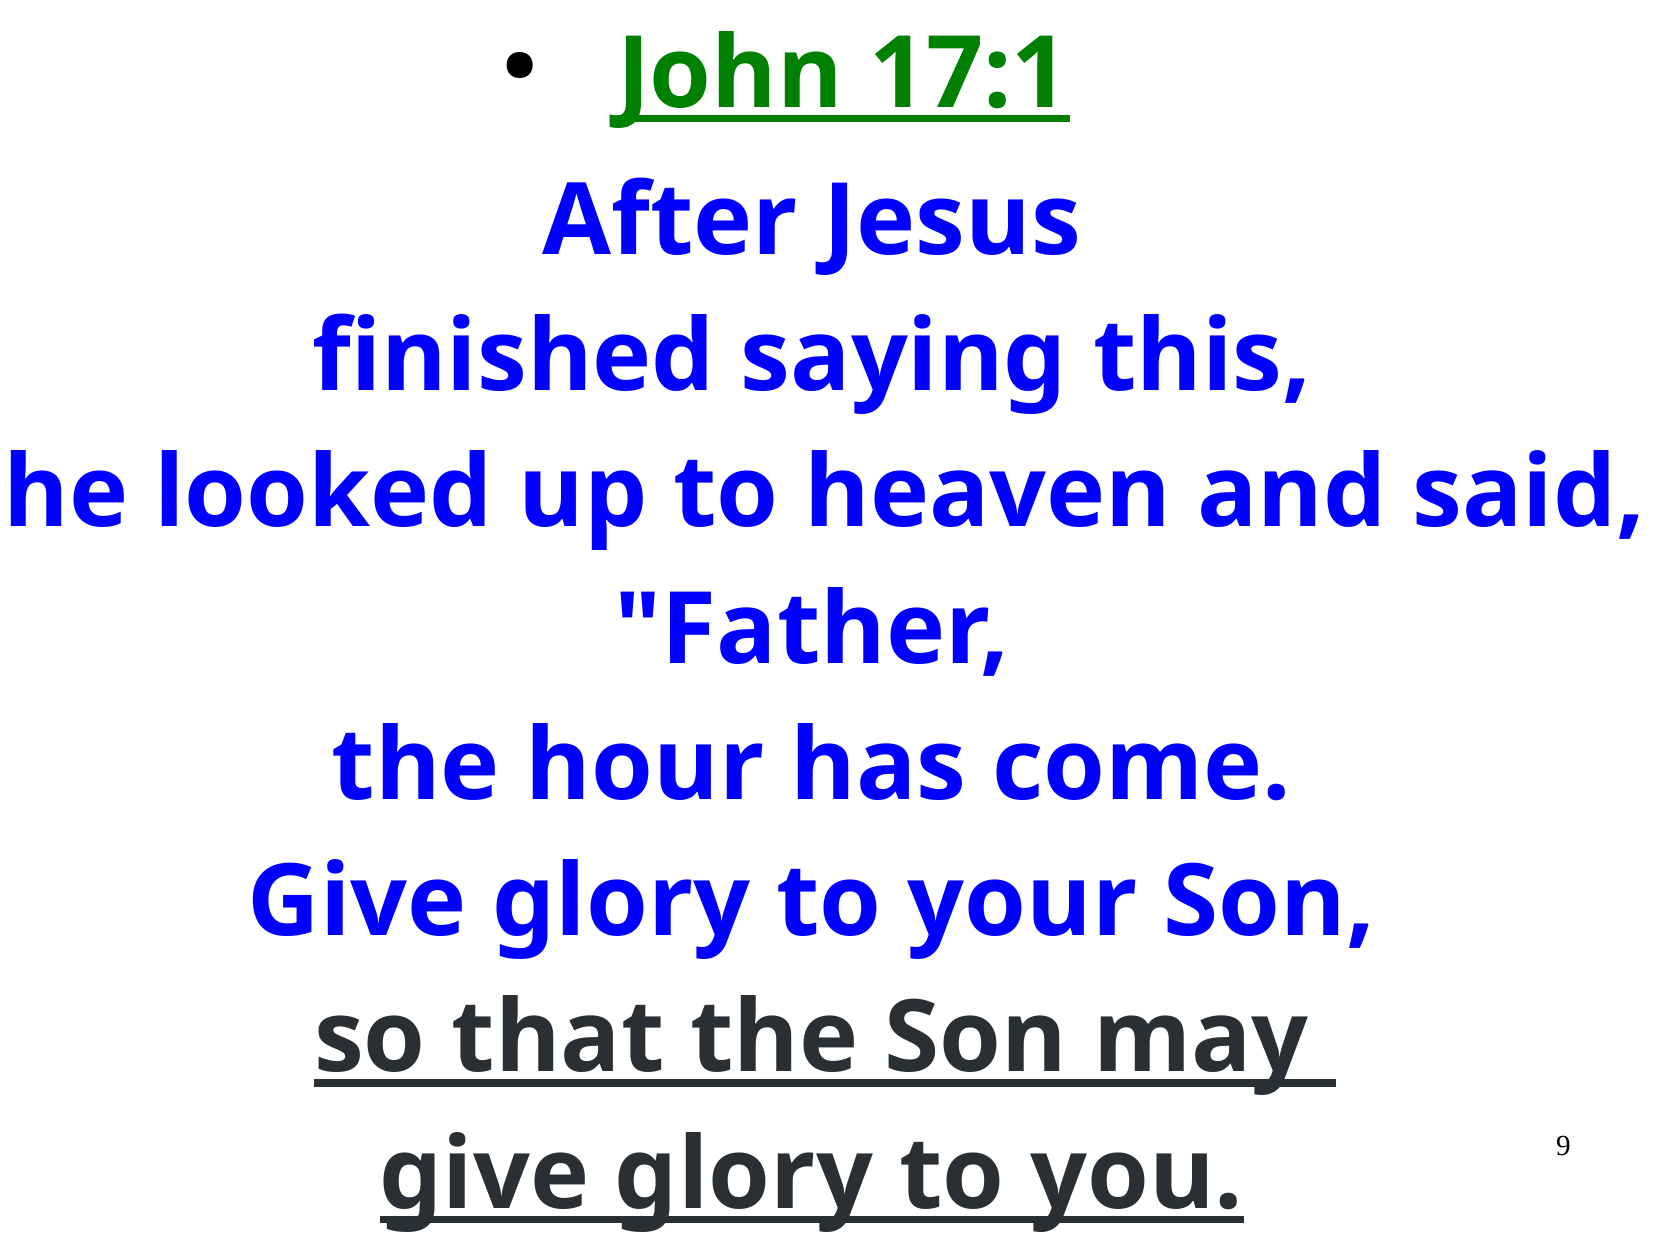

# John 17:1
After Jesus
finished saying this,
he looked up to heaven and said, "Father,
the hour has come.
Give glory to your Son,
so that the Son may
give glory to you.
9